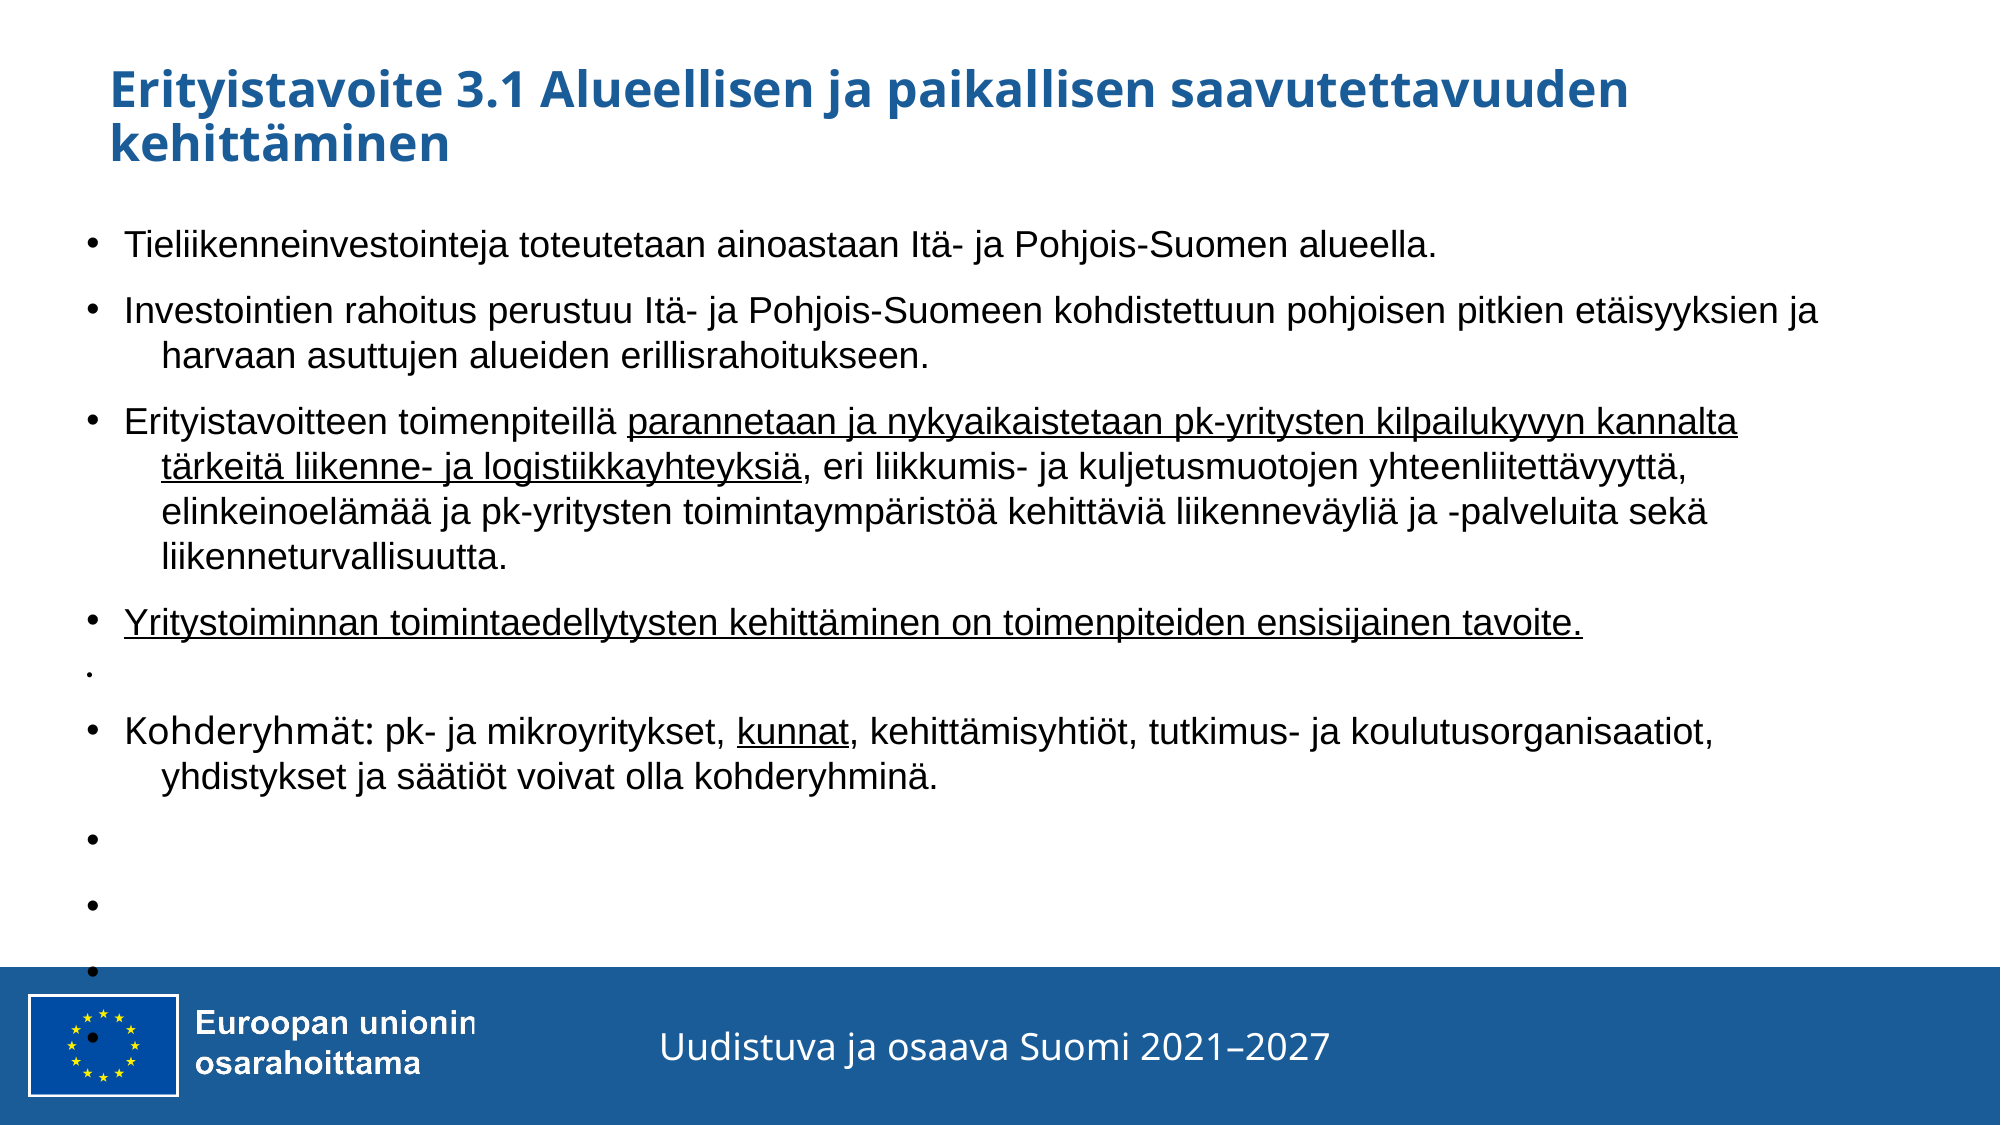

# Erityistavoite 3.1 Alueellisen ja paikallisen saavutettavuuden kehittäminen
Tieliikenneinvestointeja toteutetaan ainoastaan Itä- ja Pohjois-Suomen alueella.
Investointien rahoitus perustuu Itä- ja Pohjois-Suomeen kohdistettuun pohjoisen pitkien etäisyyksien ja harvaan asuttujen alueiden erillisrahoitukseen.
Erityistavoitteen toimenpiteillä parannetaan ja nykyaikaistetaan pk-yritysten kilpailukyvyn kannalta tärkeitä liikenne- ja logistiikkayhteyksiä, eri liikkumis- ja kuljetusmuotojen yhteenliitettävyyttä, elinkeinoelämää ja pk-yritysten toimintaympäristöä kehittäviä liikenneväyliä ja -palveluita sekä liikenneturvallisuutta.
Yritystoiminnan toimintaedellytysten kehittäminen on toimenpiteiden ensisijainen tavoite.
Kohderyhmät: pk- ja mikroyritykset, kunnat, kehittämisyhtiöt, tutkimus- ja koulutusorganisaatiot, yhdistykset ja säätiöt voivat olla kohderyhminä.